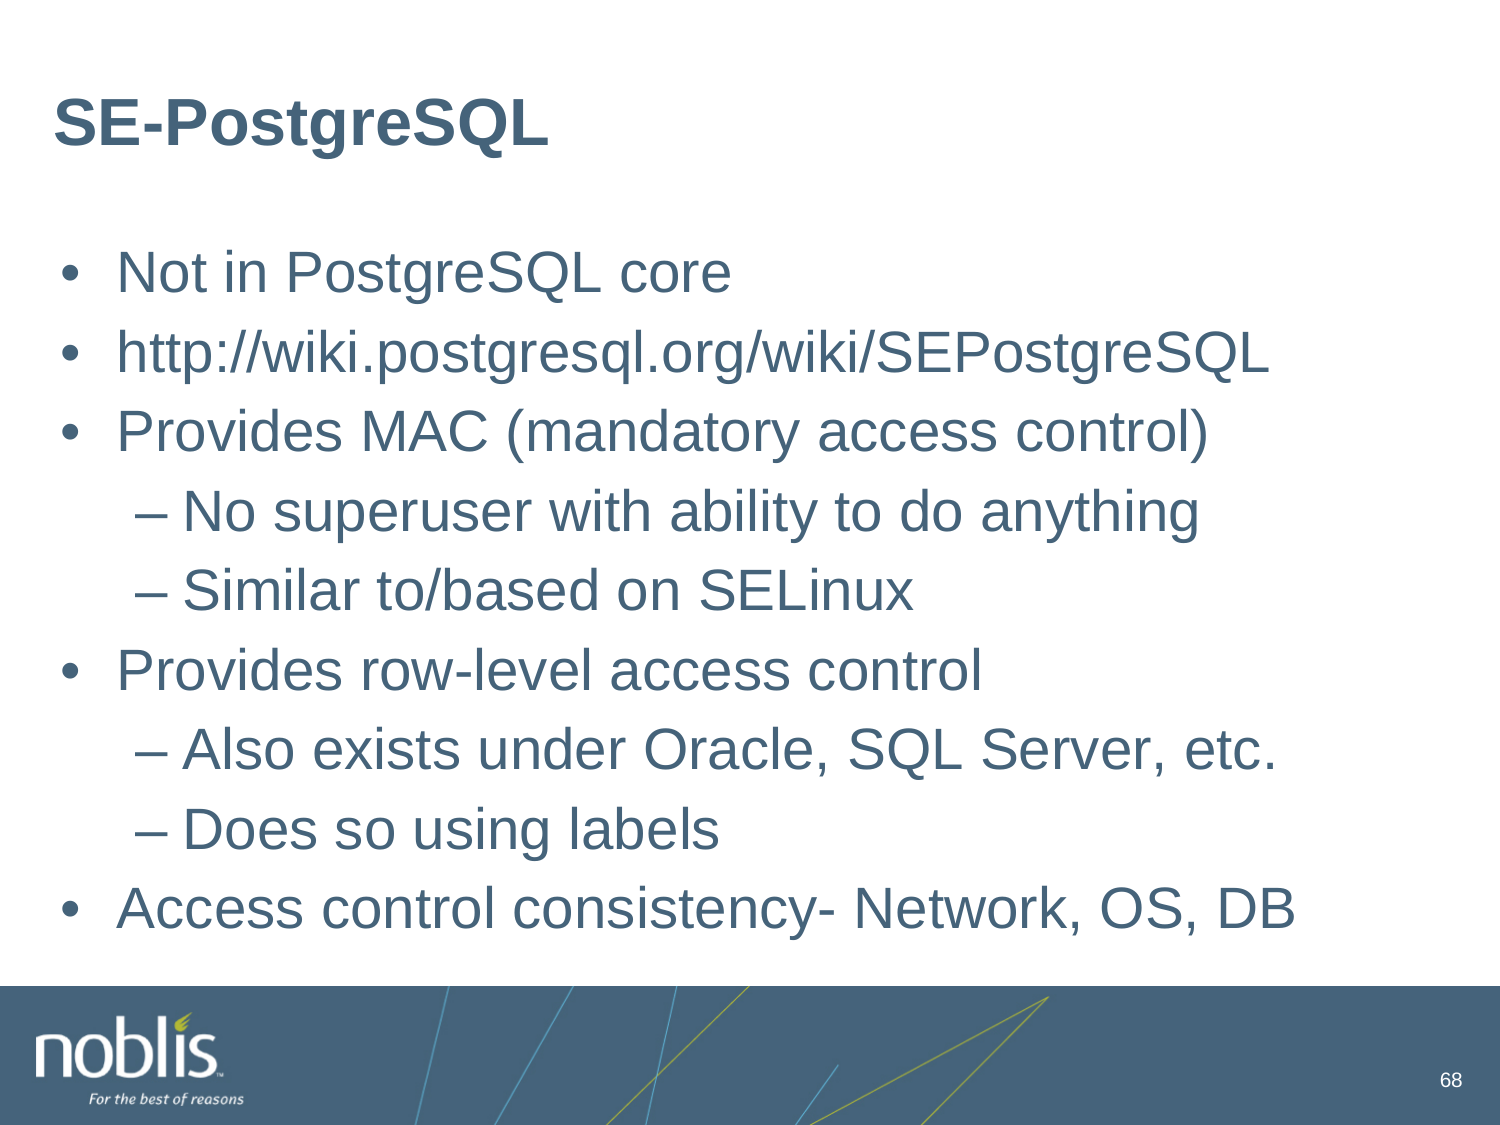

# SE-PostgreSQL
Not in PostgreSQL core
http://wiki.postgresql.org/wiki/SEPostgreSQL
Provides MAC (mandatory access control)
No superuser with ability to do anything
Similar to/based on SELinux
Provides row-level access control
Also exists under Oracle, SQL Server, etc.
Does so using labels
Access control consistency- Network, OS, DB